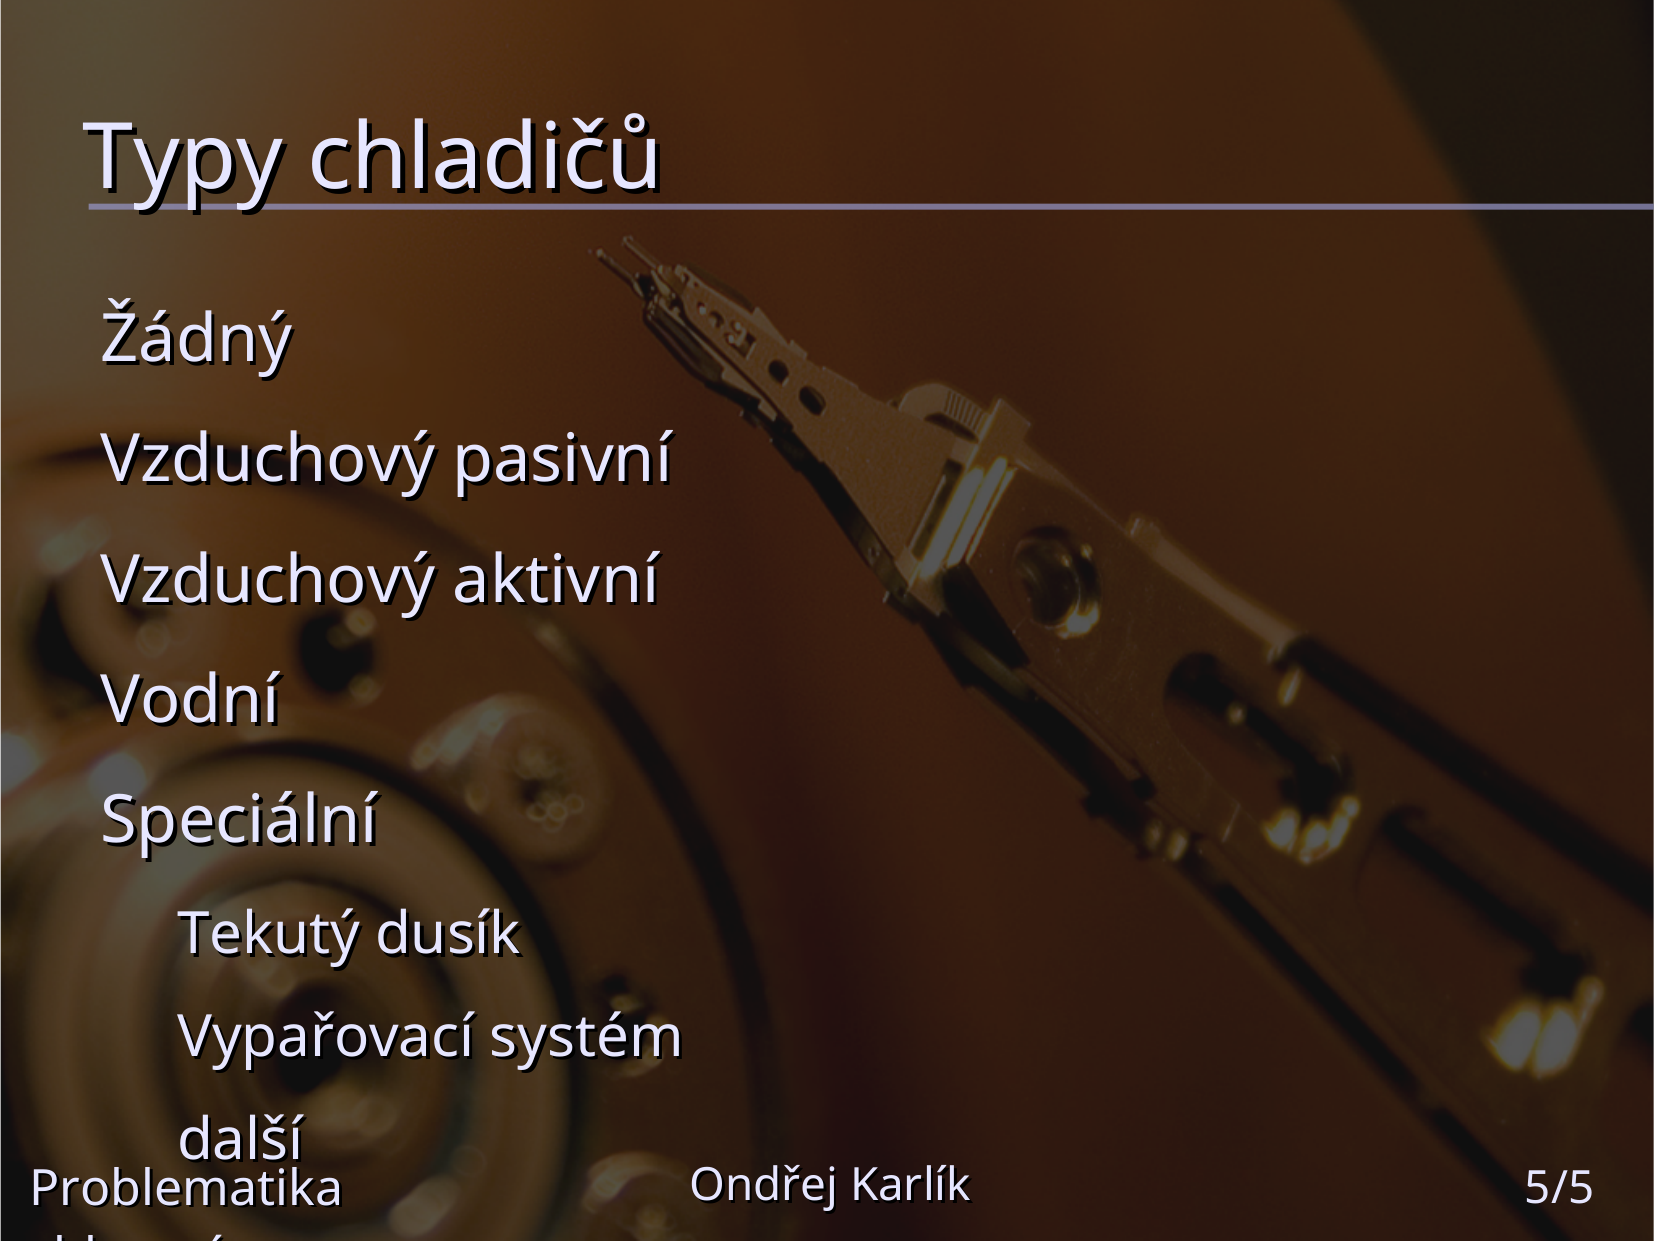

# Typy chladičů
Žádný
Vzduchový pasivní
Vzduchový aktivní
Vodní
Speciální
Tekutý dusík
Vypařovací systém
další
5